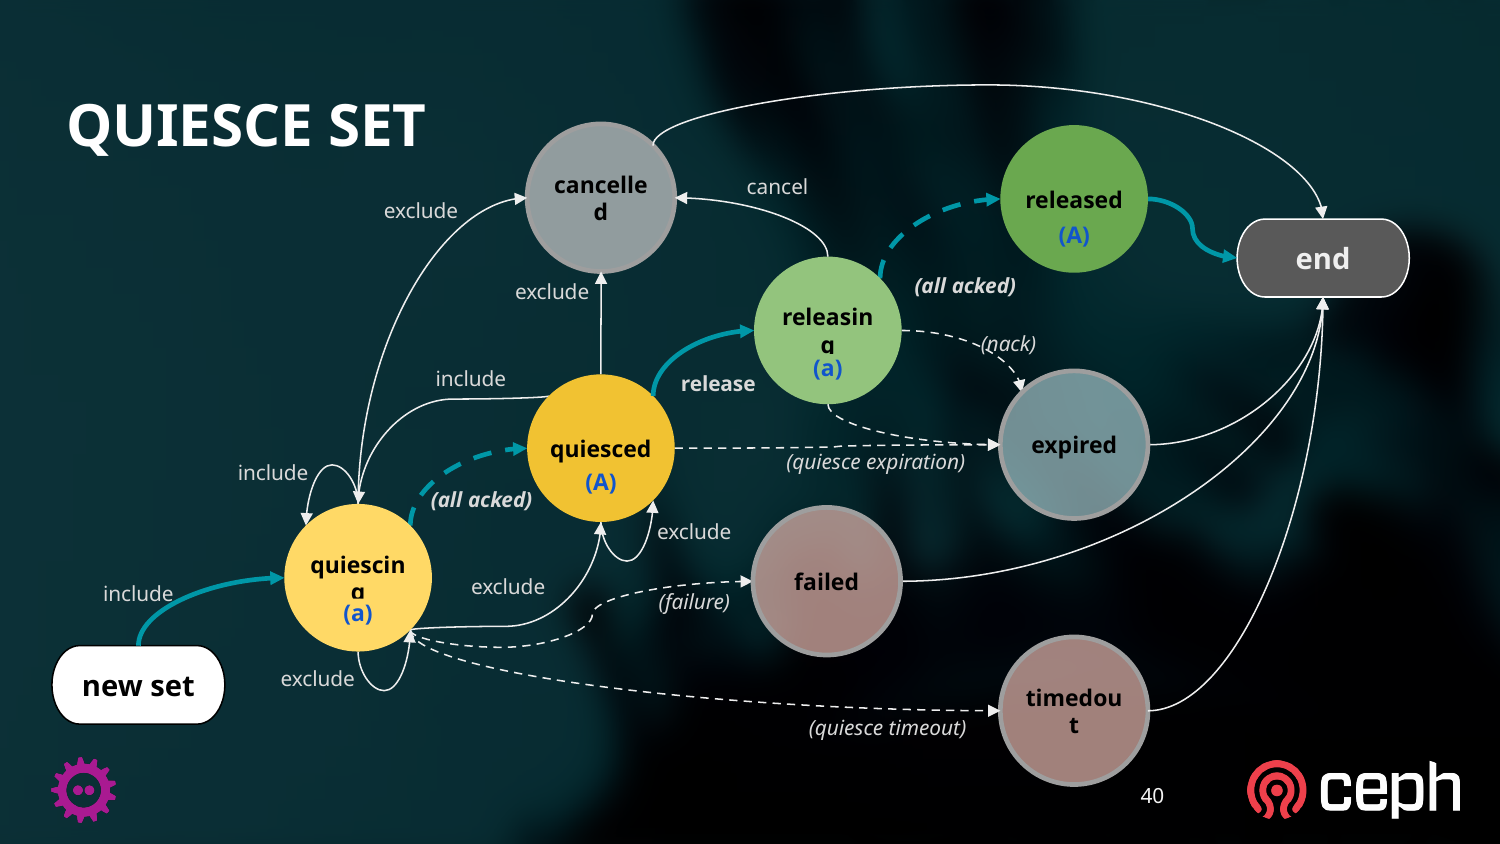

# QUIESCE SET
cancelled
released
(A)
cancel
exclude
end
releasing
(a)
(all acked)
exclude
(nack)
include
release
expired
quiesced
(A)
(quiesce expiration)
include
(all acked)
quiescing
(a)
failed
exclude
exclude
include
(failure)
timedout
new set
exclude
(quiesce timeout)